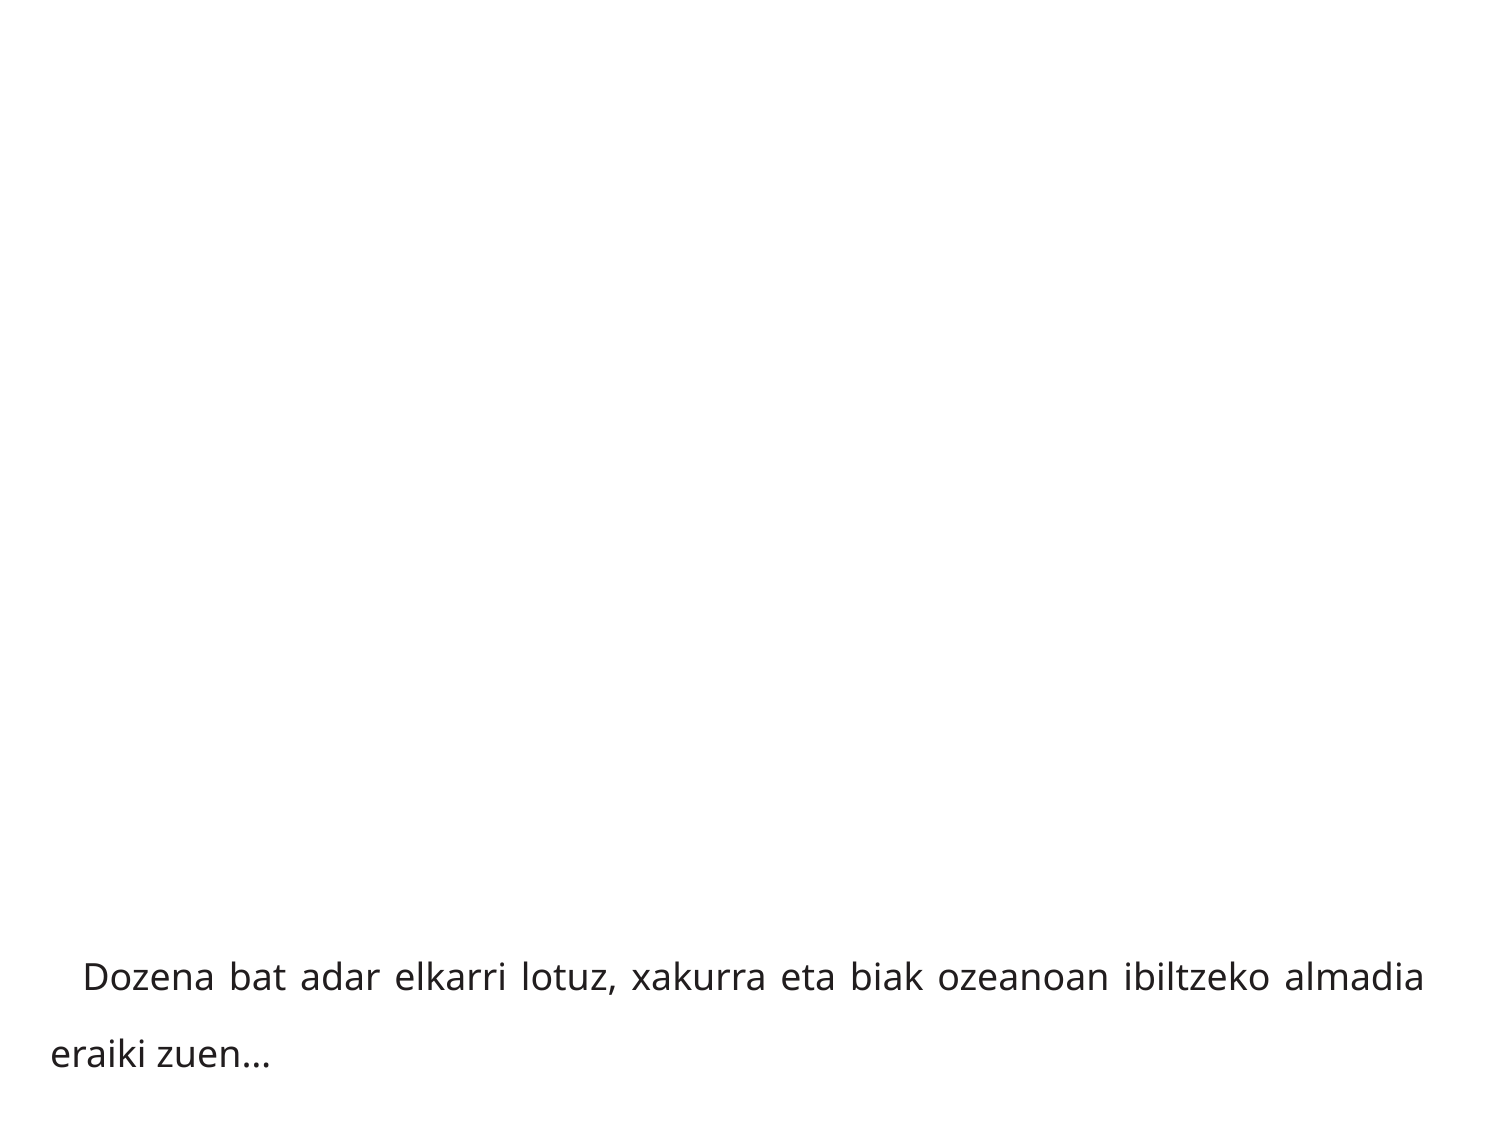

Dozena bat adar elkarri lotuz, xakurra eta biak ozeanoan ibiltzeko almadia eraiki zuen…